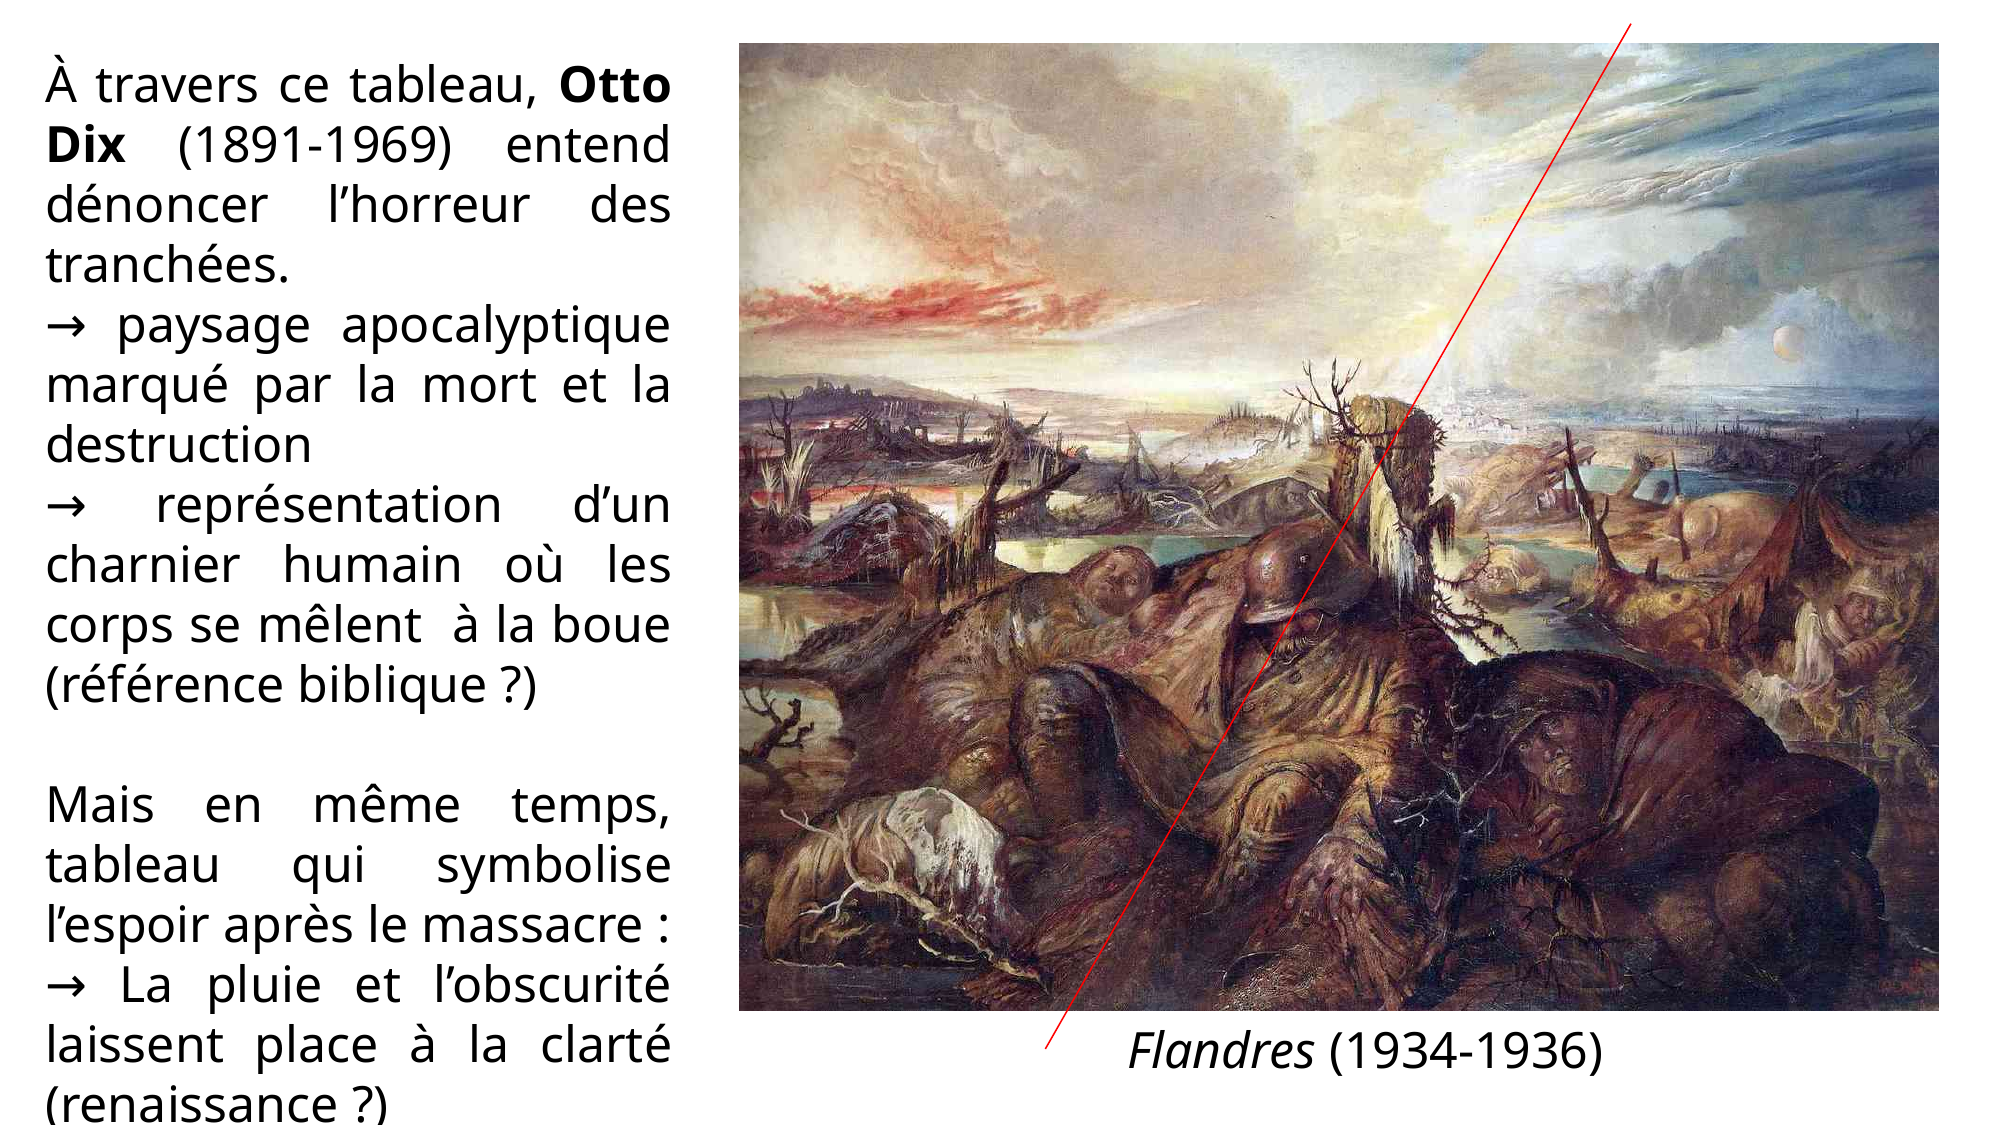

À travers ce tableau, Otto Dix (1891-1969) entend dénoncer l’horreur des tranchées.
→ paysage apocalyptique marqué par la mort et la destruction
→ représentation d’un charnier humain où les corps se mêlent à la boue (référence biblique ?)
Mais en même temps, tableau qui symbolise l’espoir après le massacre :
→ La pluie et l’obscurité laissent place à la clarté (renaissance ?)
Flandres (1934-1936)